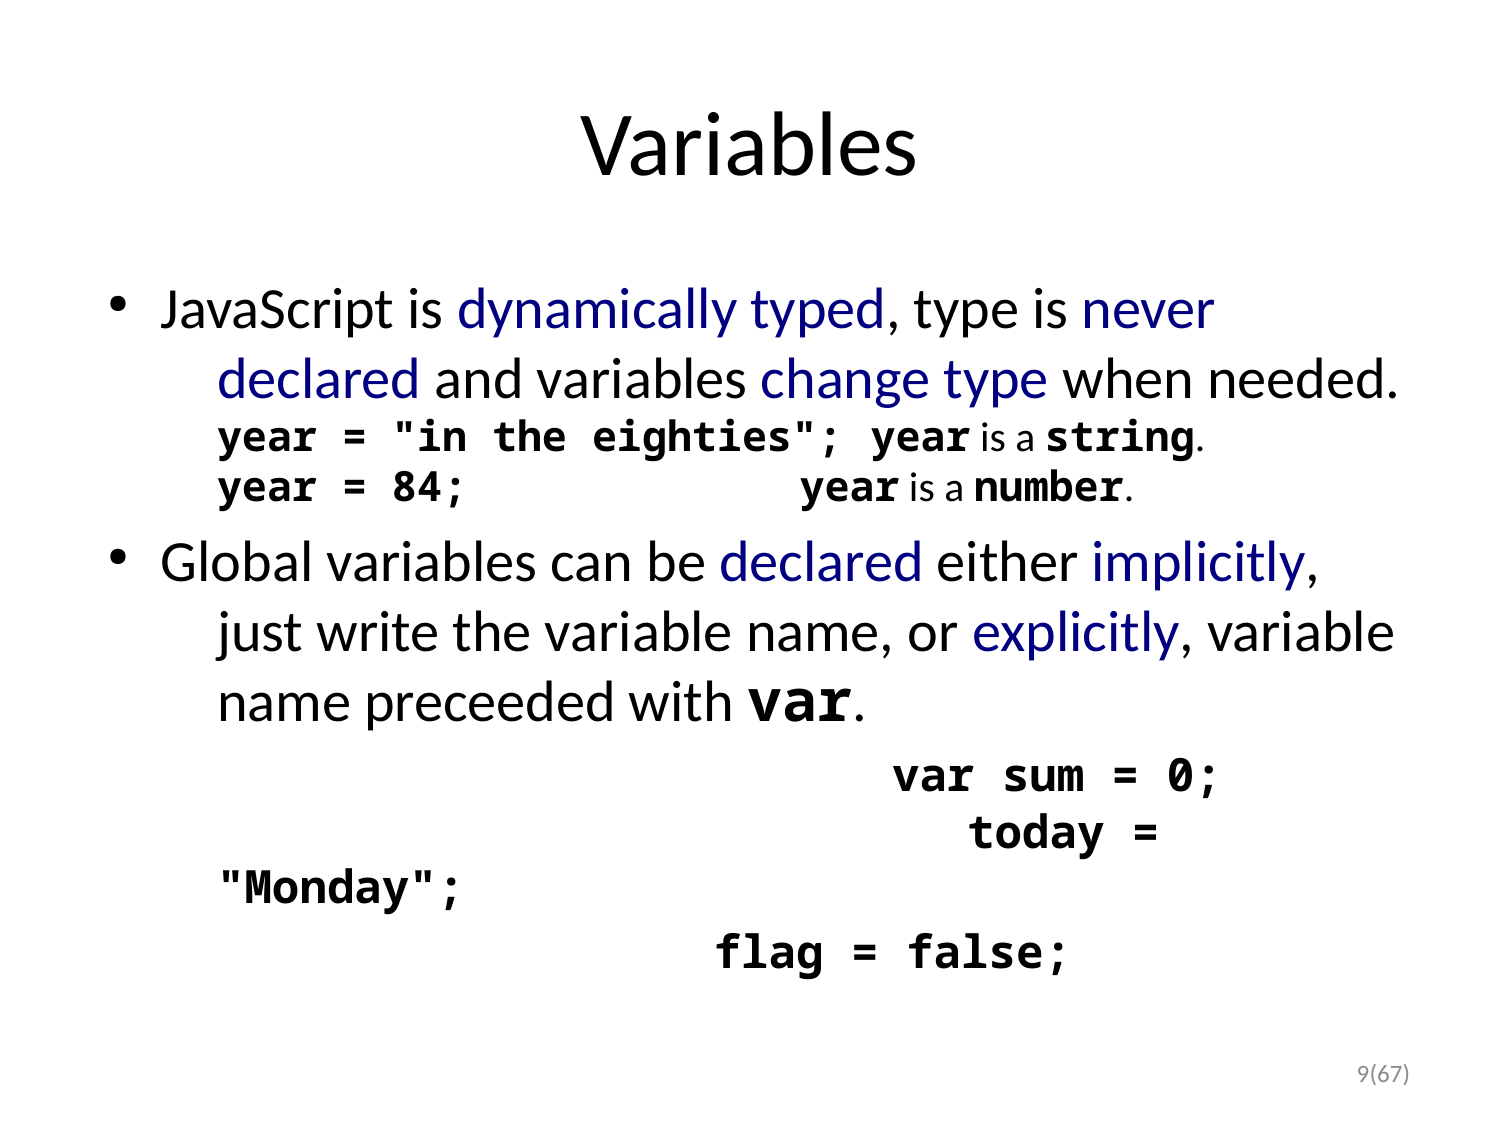

# Variables
JavaScript is dynamically typed, type is never declared and variables change type when needed.
year = "in the eighties"; year is a string.
year = 84; year is a number.
Global variables can be declared either implicitly, just write the variable name, or explicitly, variable name preceeded with var.
 		 							var sum = 0;
	 							 	today = "Monday";
 				 		 flag = false;
9